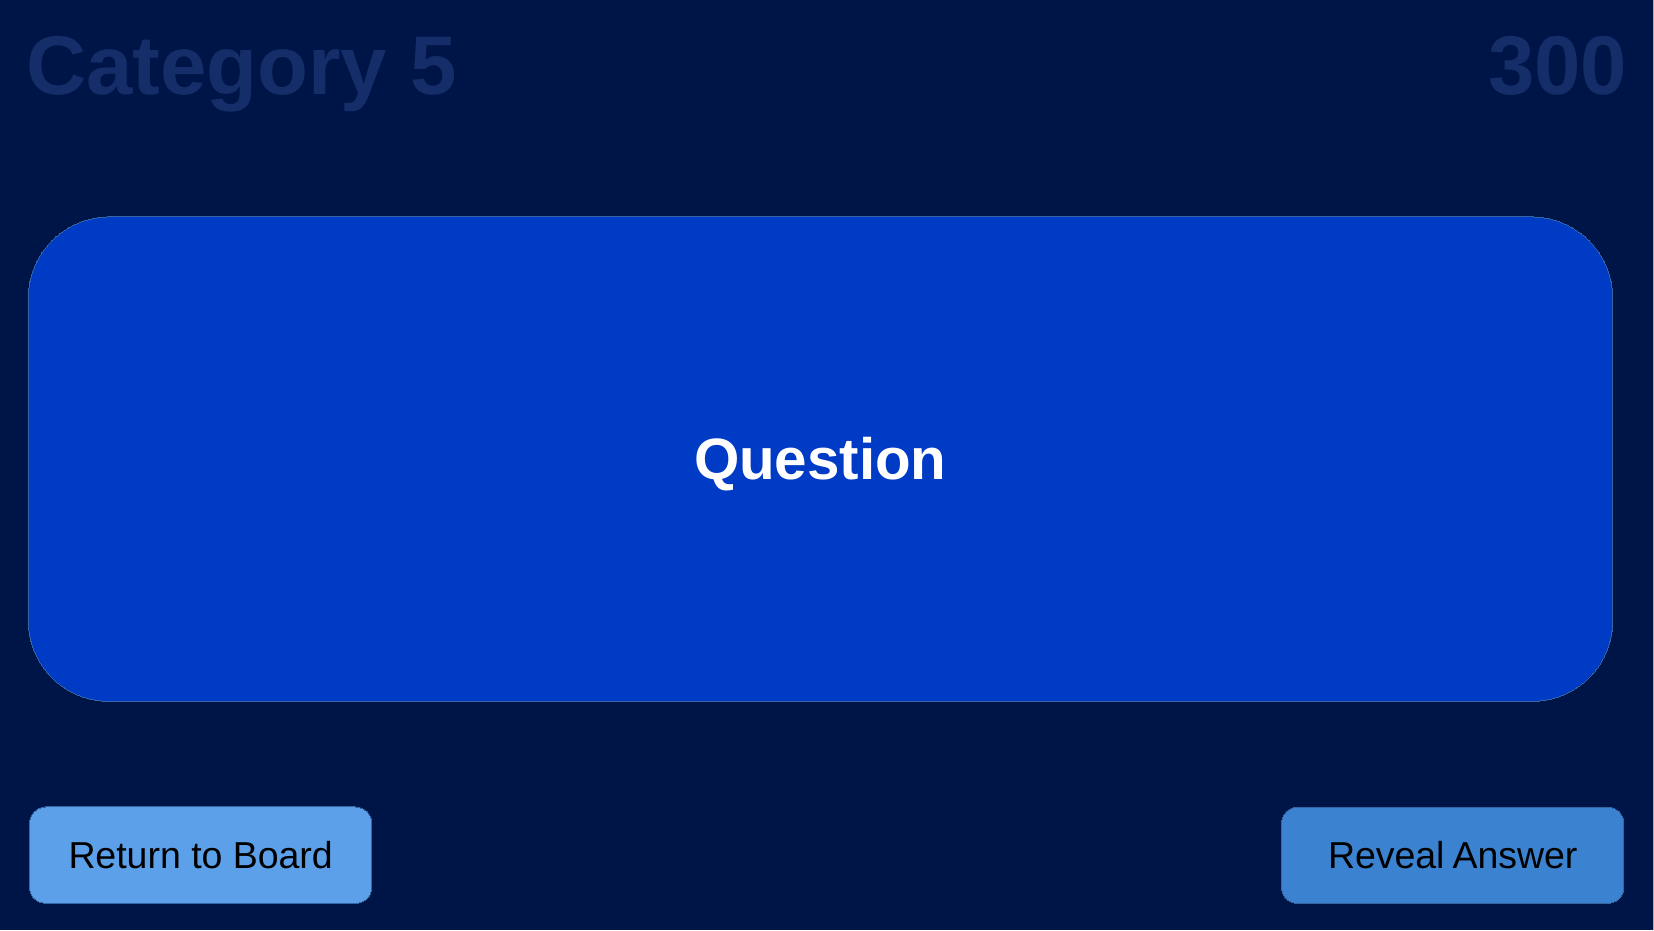

Category 5
300
Question
Return to Board
Reveal Answer